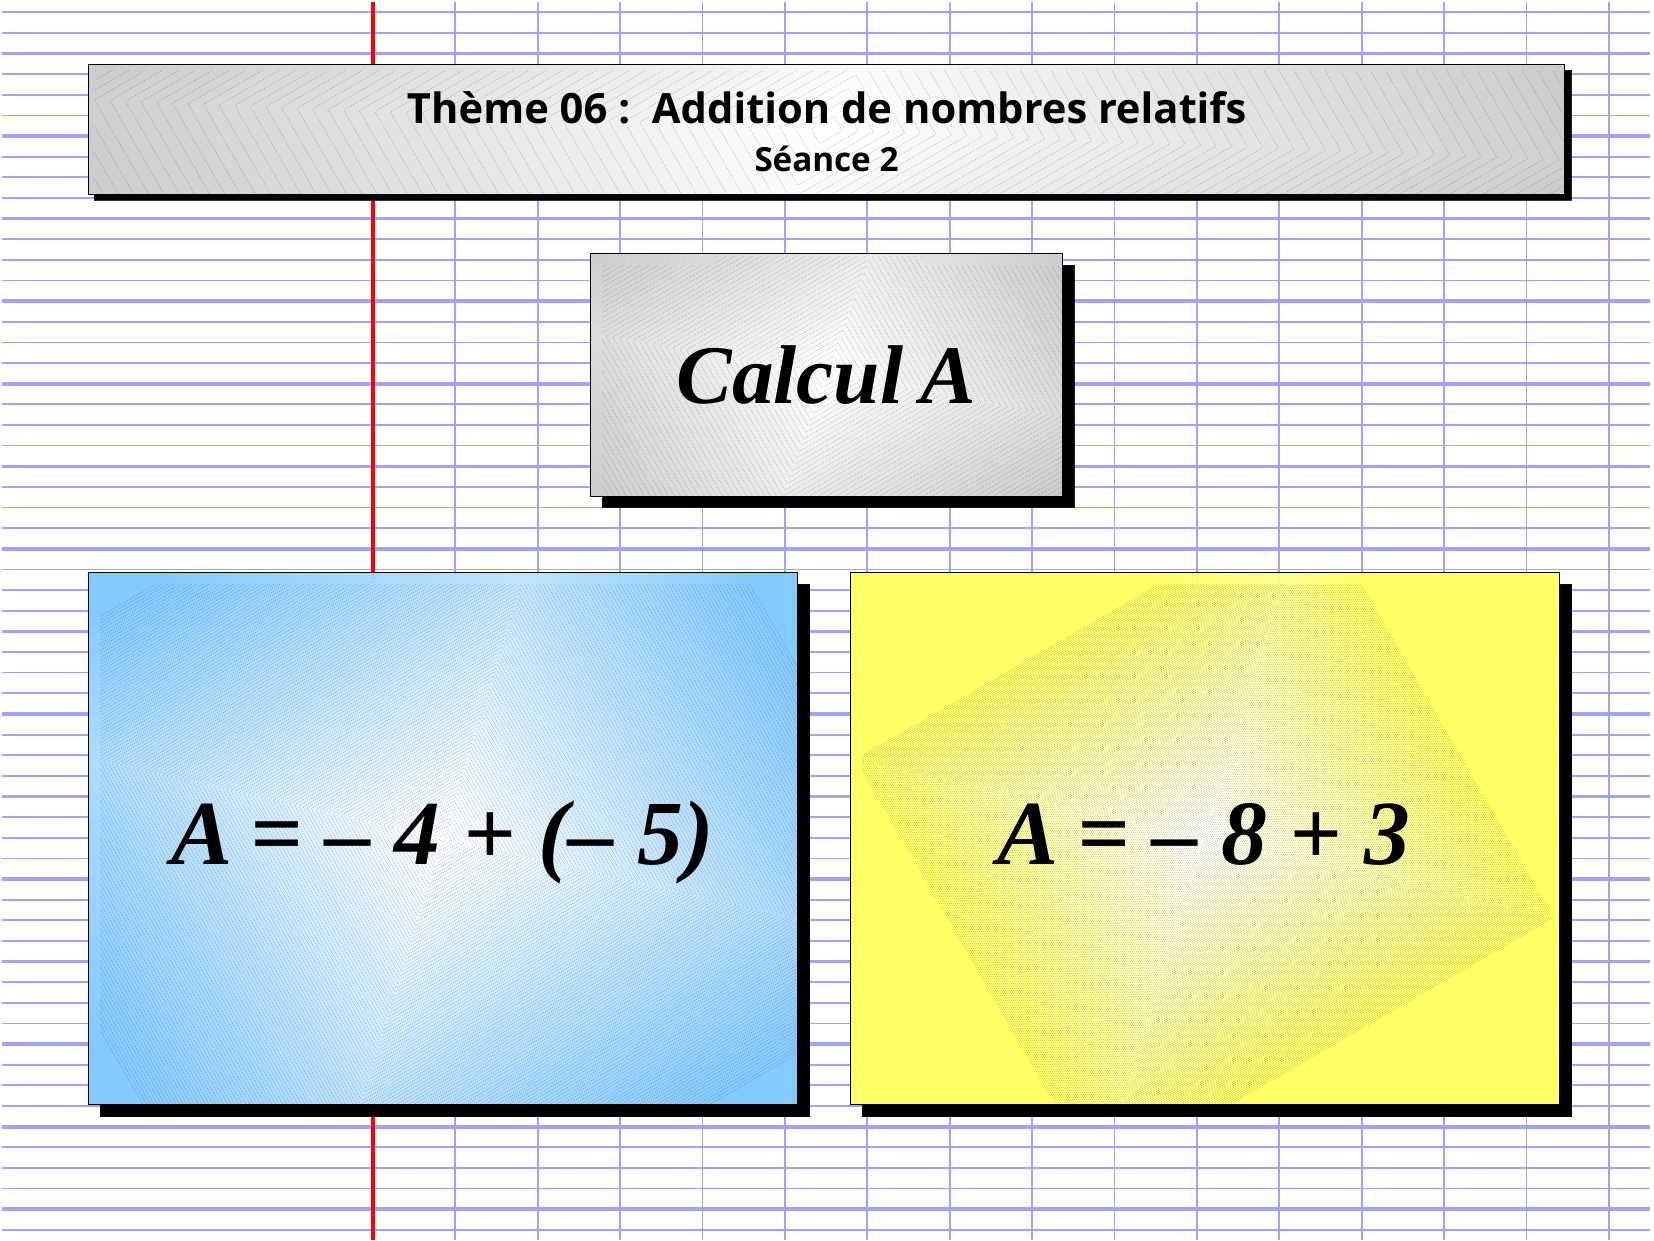

Thème 06 : Addition de nombres relatifs
Séance 2
Calcul A
9
0
1
2
3
4
5
6
7
8
A = – 4 + (– 5)
A = – 8 + 3